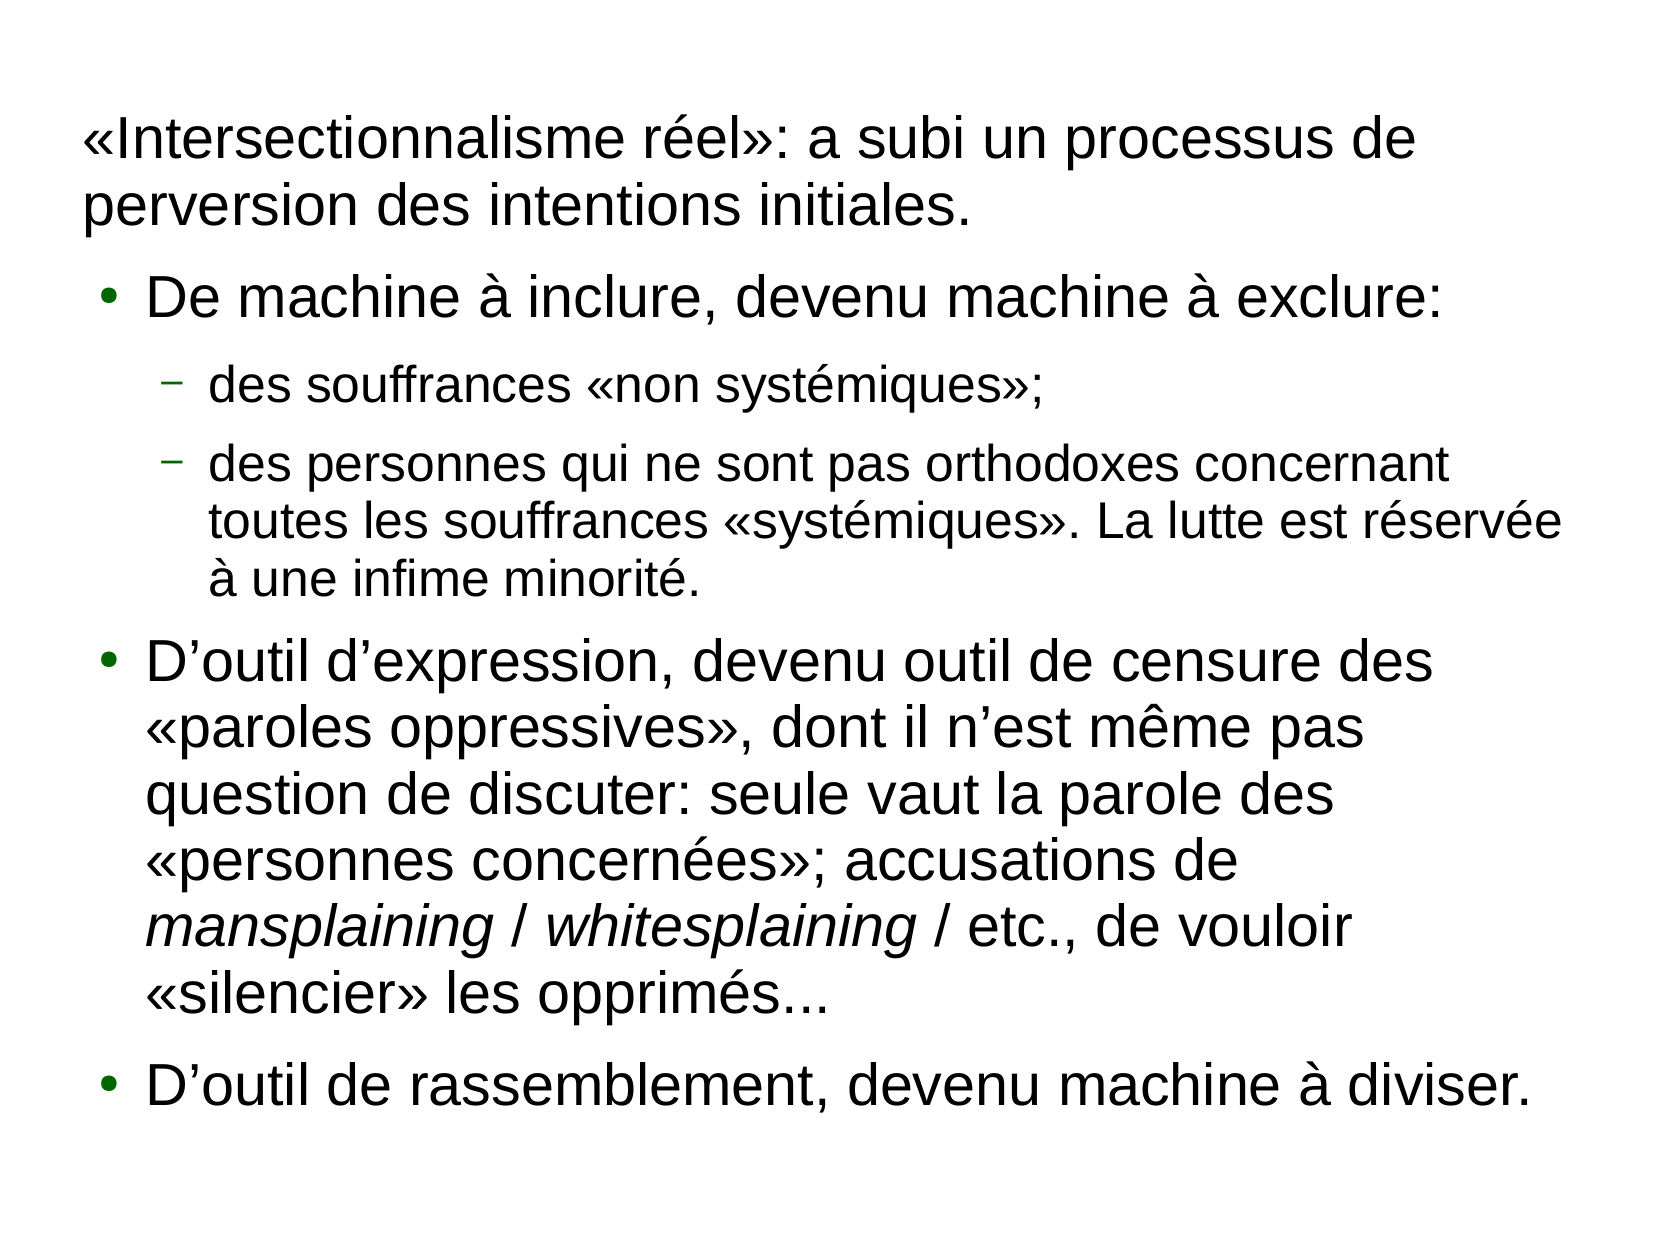

# «Intersectionnalisme réel»: a subi un processus de perversion des intentions initiales.
De machine à inclure, devenu machine à exclure:
des souffrances «non systémiques»;
des personnes qui ne sont pas orthodoxes concernant toutes les souffrances «systémiques». La lutte est réservée à une infime minorité.
D’outil d’expression, devenu outil de censure des «paroles oppressives», dont il n’est même pas question de discuter: seule vaut la parole des «personnes concernées»; accusations de mansplaining / whitesplaining / etc., de vouloir «silencier» les opprimés...
D’outil de rassemblement, devenu machine à diviser.